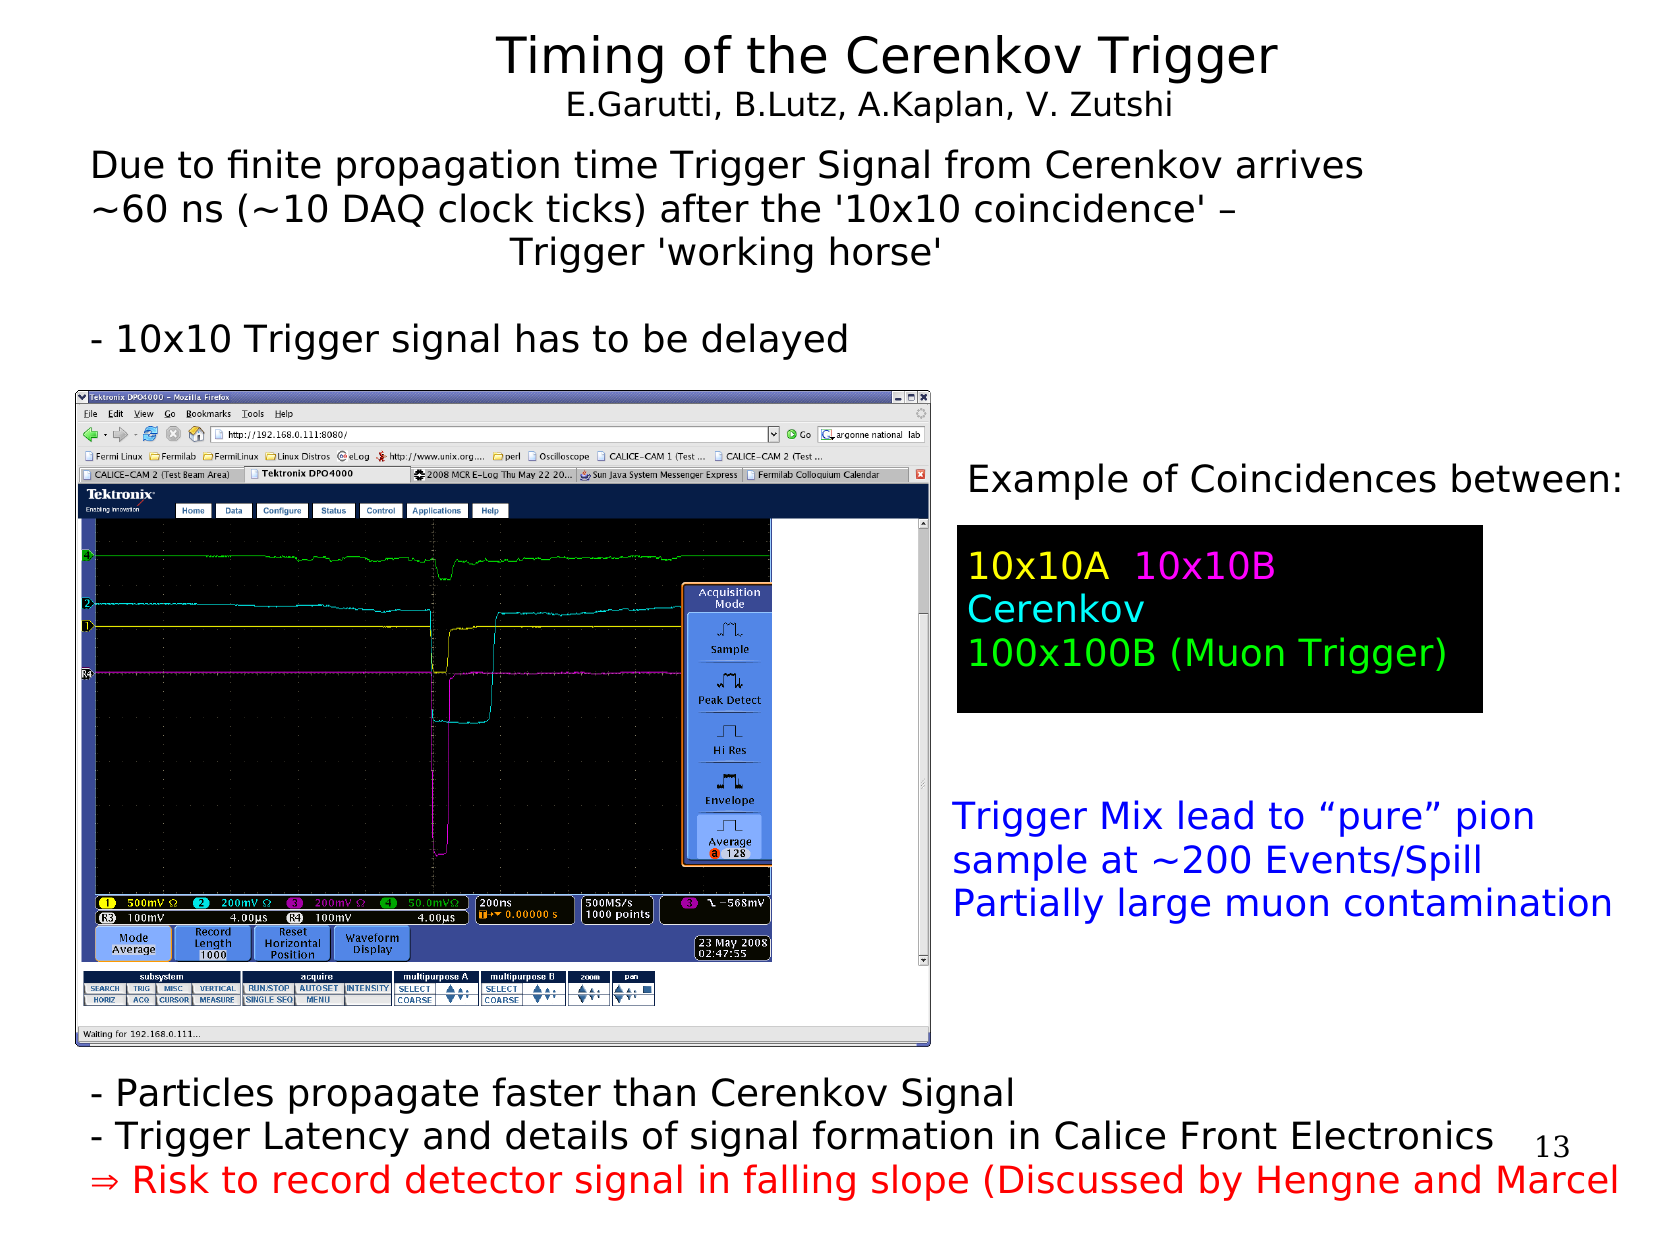

Timing of the Cerenkov Trigger
 E.Garutti, B.Lutz, A.Kaplan, V. Zutshi
Due to finite propagation time Trigger Signal from Cerenkov arrives
~60 ns (~10 DAQ clock ticks) after the '10x10 coincidence' –
 Trigger 'working horse'
- 10x10 Trigger signal has to be delayed
Example of Coincidences between:
10x10A, 10x10B
Cerenkov
100x100B (Muon Trigger)
Trigger Mix lead to “pure” pion
sample at ~200 Events/Spill
Partially large muon contamination
- Particles propagate faster than Cerenkov Signal
- Trigger Latency and details of signal formation in Calice Front Electronics
Þ Risk to record detector signal in falling slope (Discussed by Hengne and Marcel
13